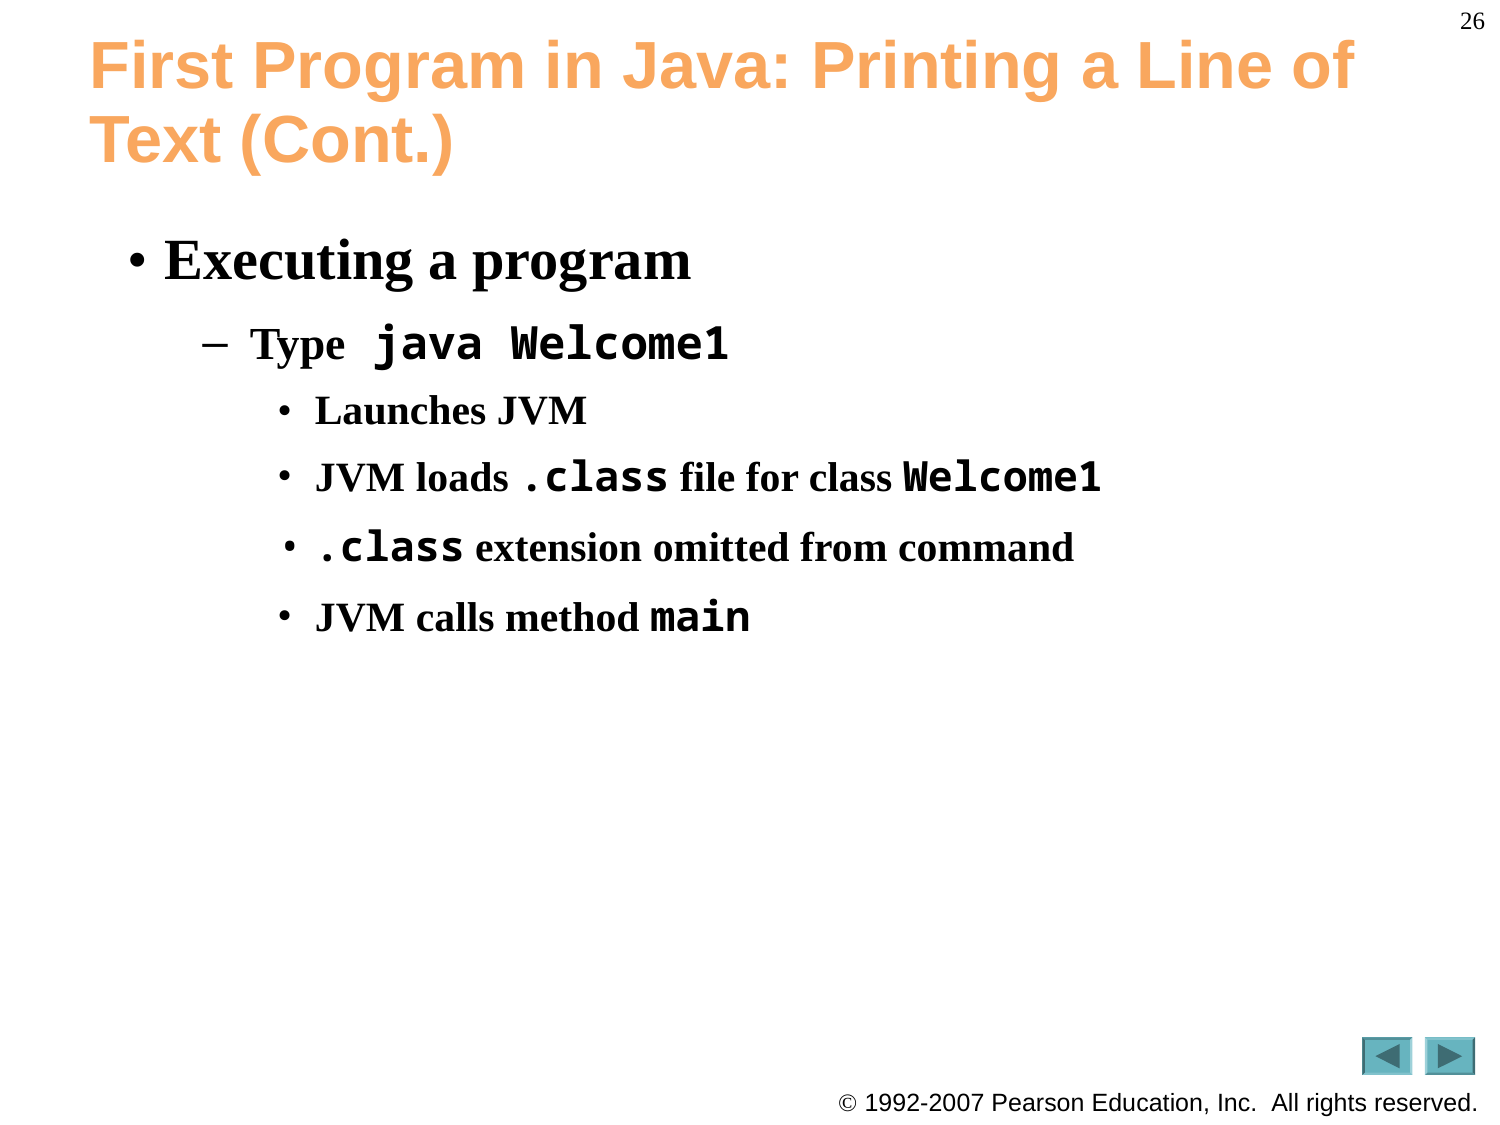

26
# First Program in Java: Printing a Line of Text (Cont.)
Executing a program
Type java Welcome1
Launches JVM
JVM loads .class file for class Welcome1
.class extension omitted from command
JVM calls method main